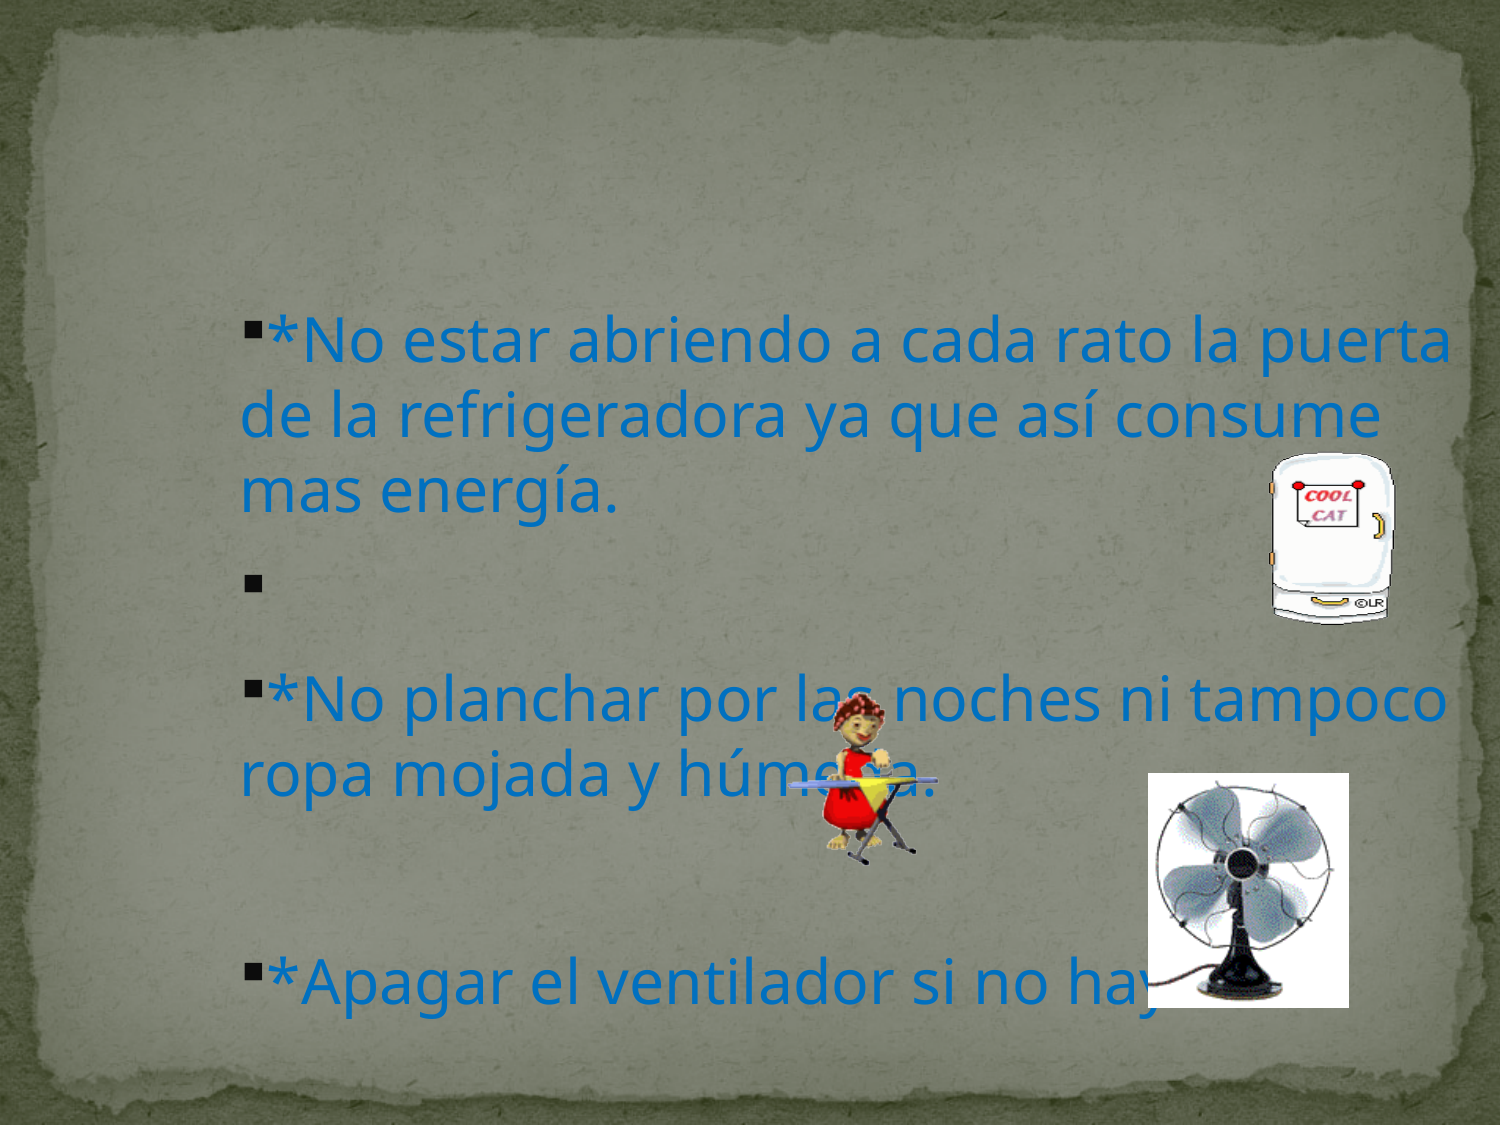

# *No estar abriendo a cada rato la puerta de la refrigeradora ya que así consume mas energía.
*No planchar por las noches ni tampoco ropa mojada y húmeda.
*Apagar el ventilador si no hay nadie